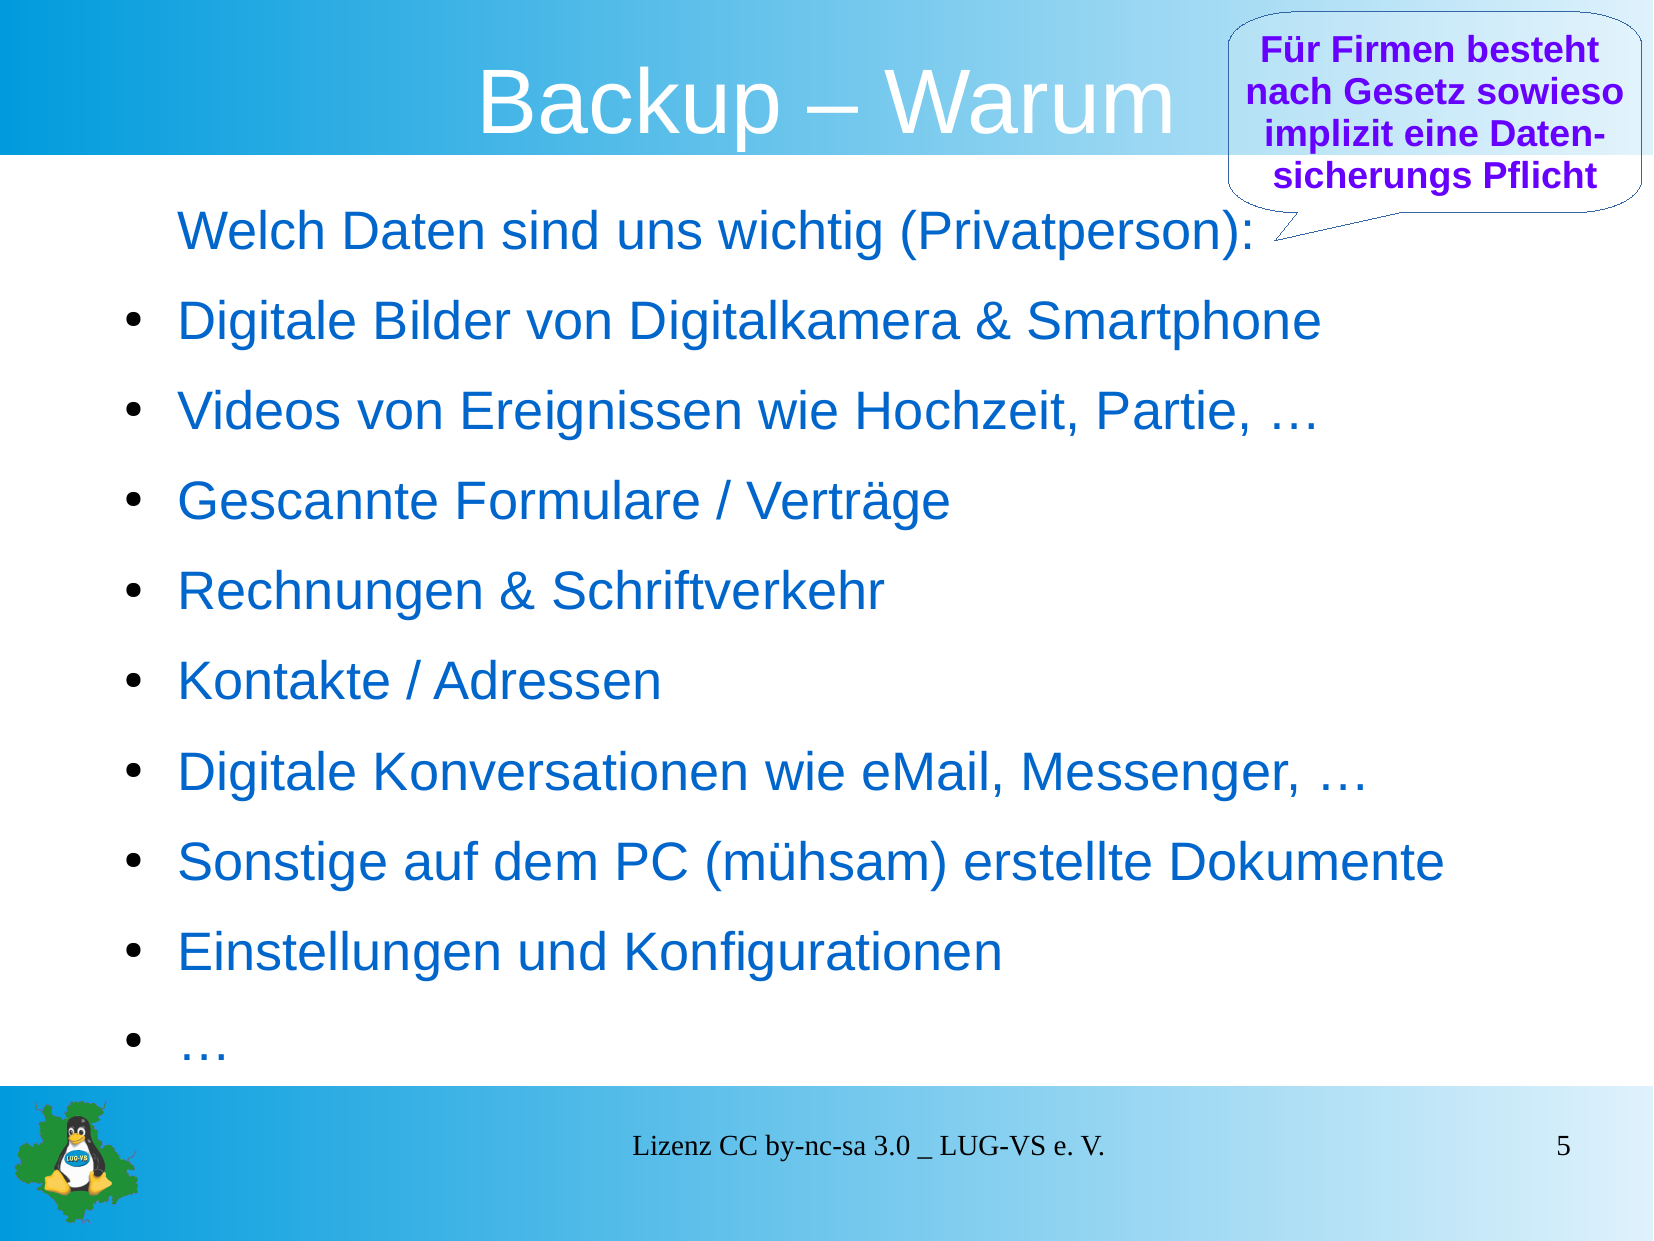

Für Firmen besteht
nach Gesetz sowieso
implizit eine Daten-
sicherungs Pflicht
# Backup – Warum
Welch Daten sind uns wichtig (Privatperson):
Digitale Bilder von Digitalkamera & Smartphone
Videos von Ereignissen wie Hochzeit, Partie, …
Gescannte Formulare / Verträge
Rechnungen & Schriftverkehr
Kontakte / Adressen
Digitale Konversationen wie eMail, Messenger, …
Sonstige auf dem PC (mühsam) erstellte Dokumente
Einstellungen und Konfigurationen
…